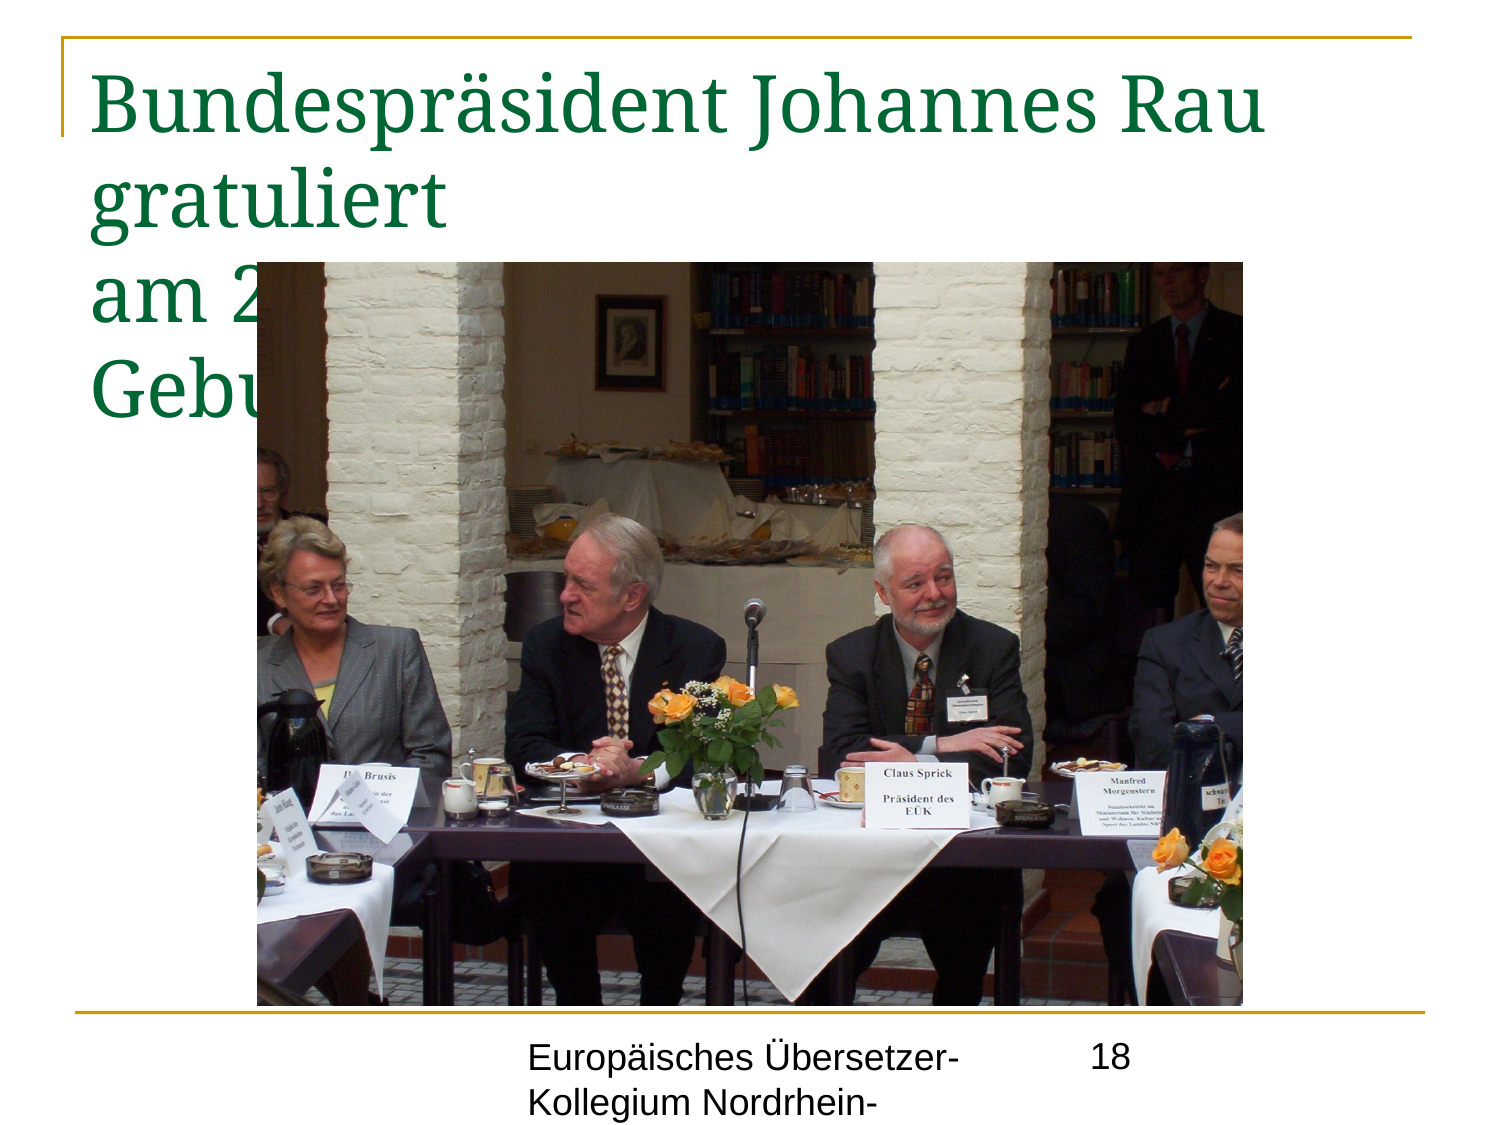

# Bundespräsident Johannes Rau gratuliert am 24. März 2003 zum 25. Geburtstag
Europäisches Übersetzer-Kollegium Nordrhein-Westfalen in Straelen